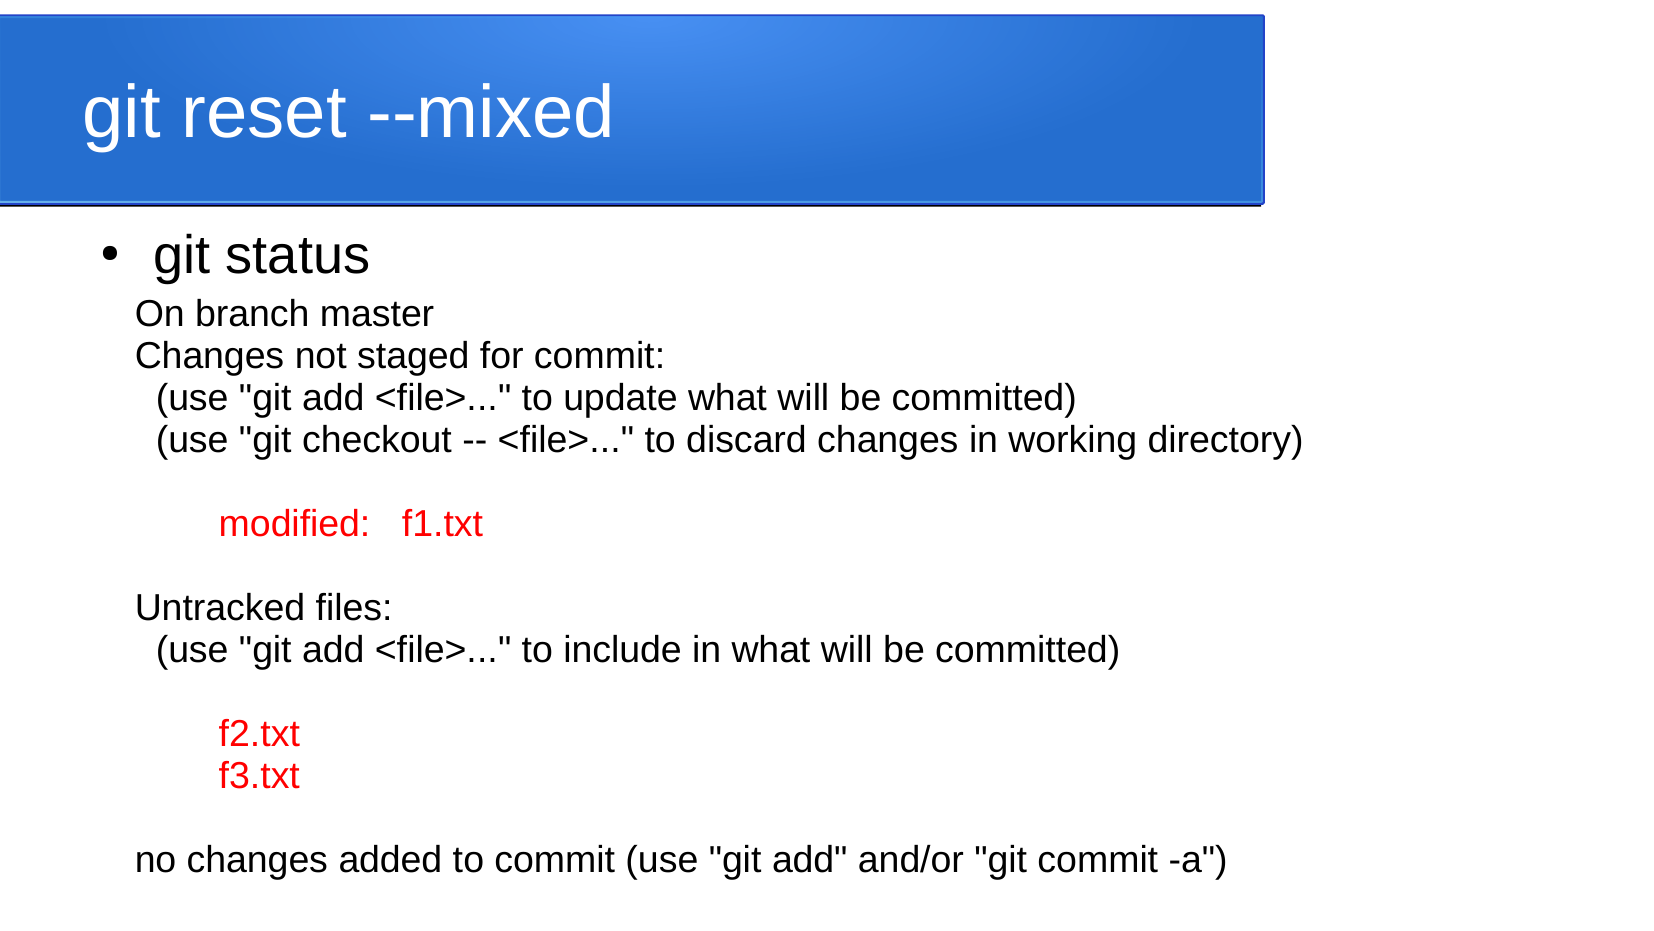

# git reset --mixed
git status
On branch master
Changes not staged for commit:
 (use "git add <file>..." to update what will be committed)
 (use "git checkout -- <file>..." to discard changes in working directory)
 modified: f1.txt
Untracked files:
 (use "git add <file>..." to include in what will be committed)
 f2.txt
 f3.txt
no changes added to commit (use "git add" and/or "git commit -a")